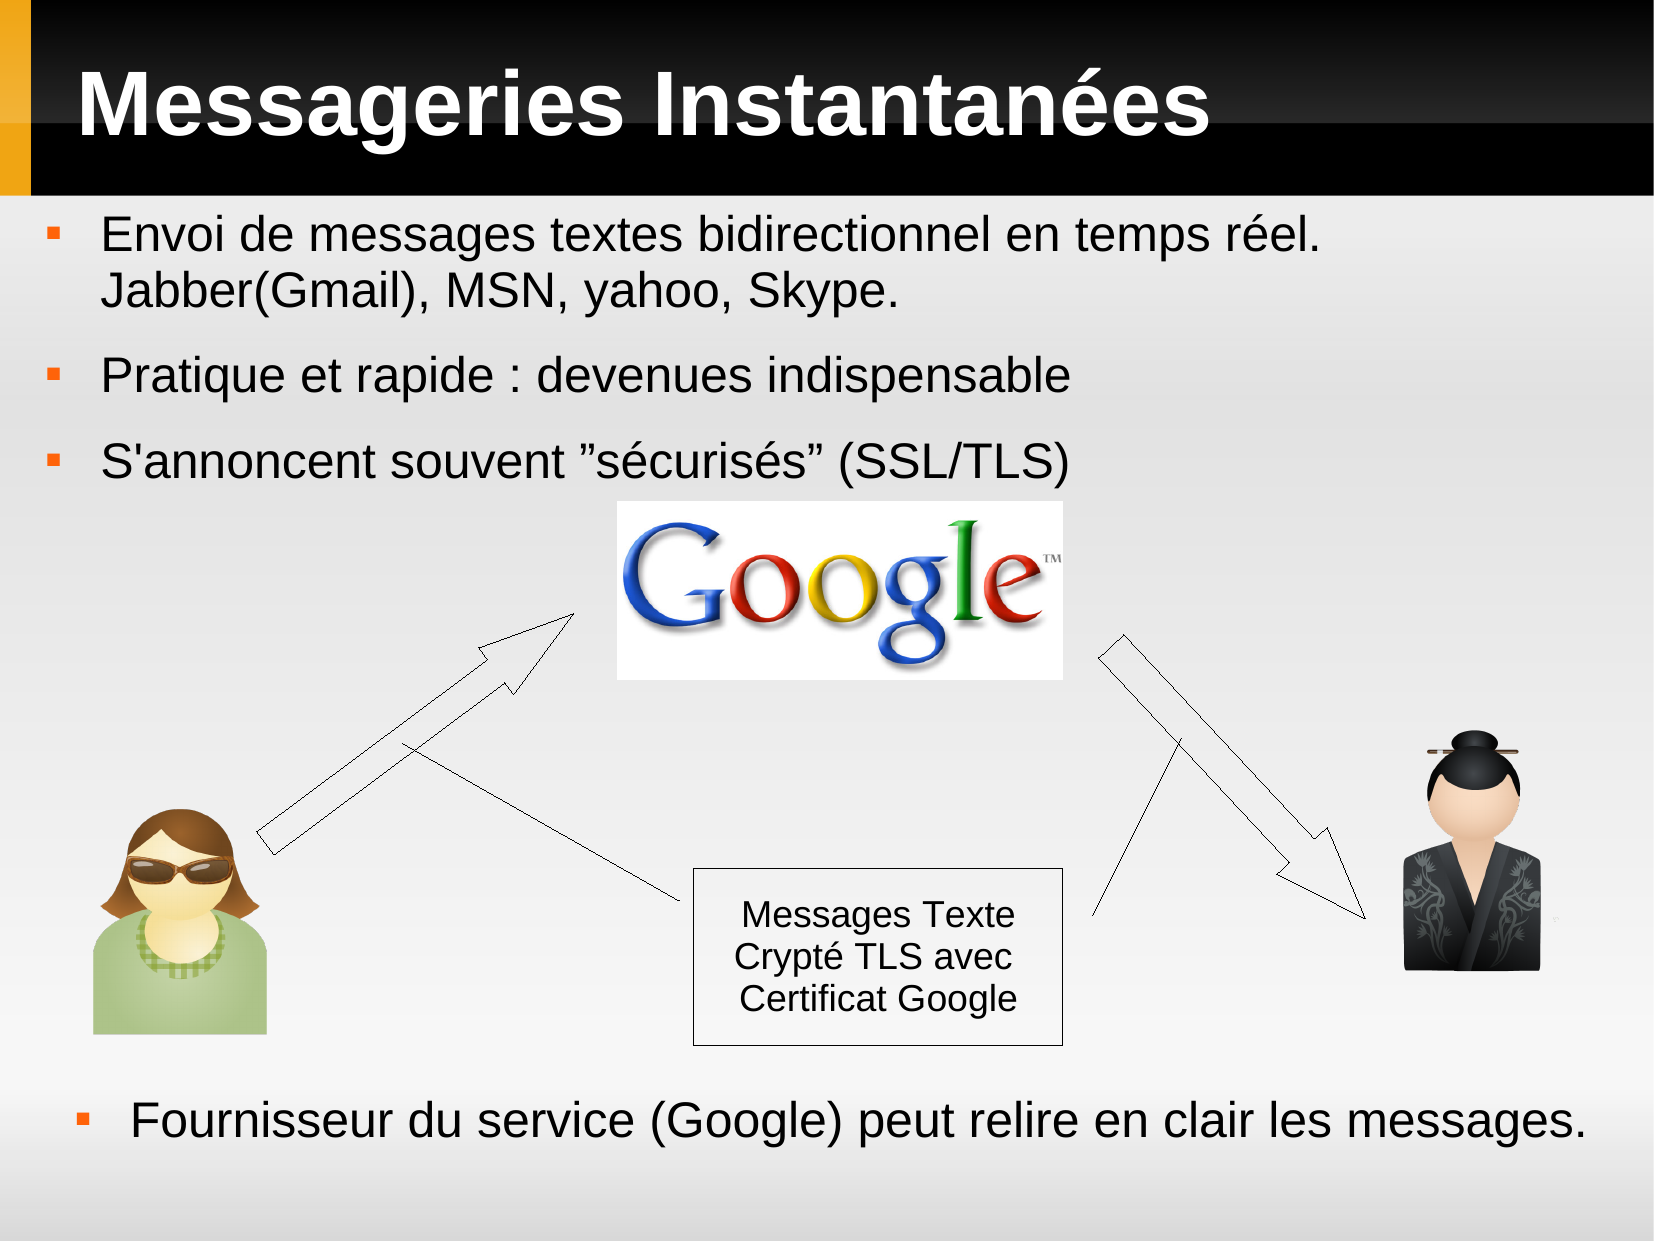

# Messageries Instantanées
Envoi de messages textes bidirectionnel en temps réel. Jabber(Gmail), MSN, yahoo, Skype.
Pratique et rapide : devenues indispensable
S'annoncent souvent ”sécurisés” (SSL/TLS)
Messages Texte
Crypté TLS avec
Certificat Google
Fournisseur du service (Google) peut relire en clair les messages.